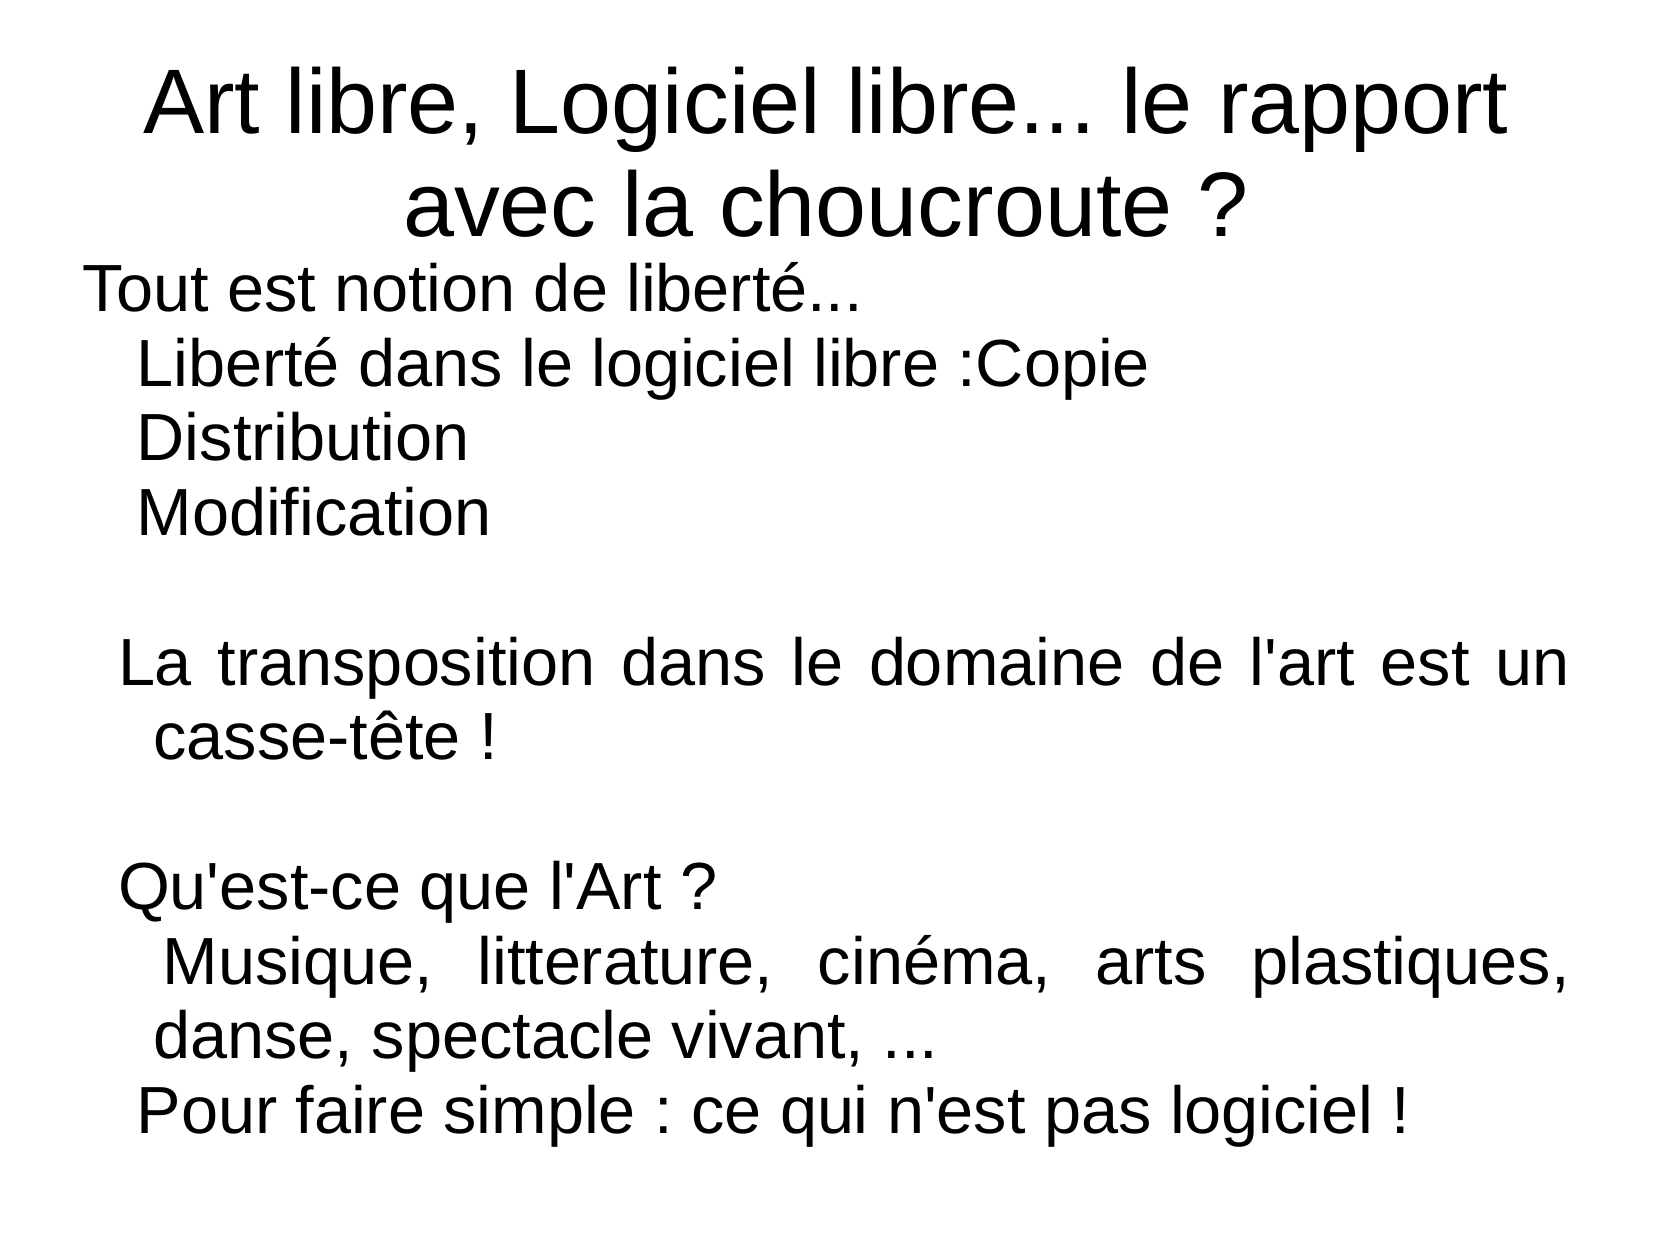

# Art libre, Logiciel libre... le rapport avec la choucroute ?
Tout est notion de liberté...
 Liberté dans le logiciel libre :Copie
 Distribution
 Modification
La transposition dans le domaine de l'art est un casse-tête !
Qu'est-ce que l'Art ?
 Musique, litterature, cinéma, arts plastiques, danse, spectacle vivant, ...
 Pour faire simple : ce qui n'est pas logiciel !